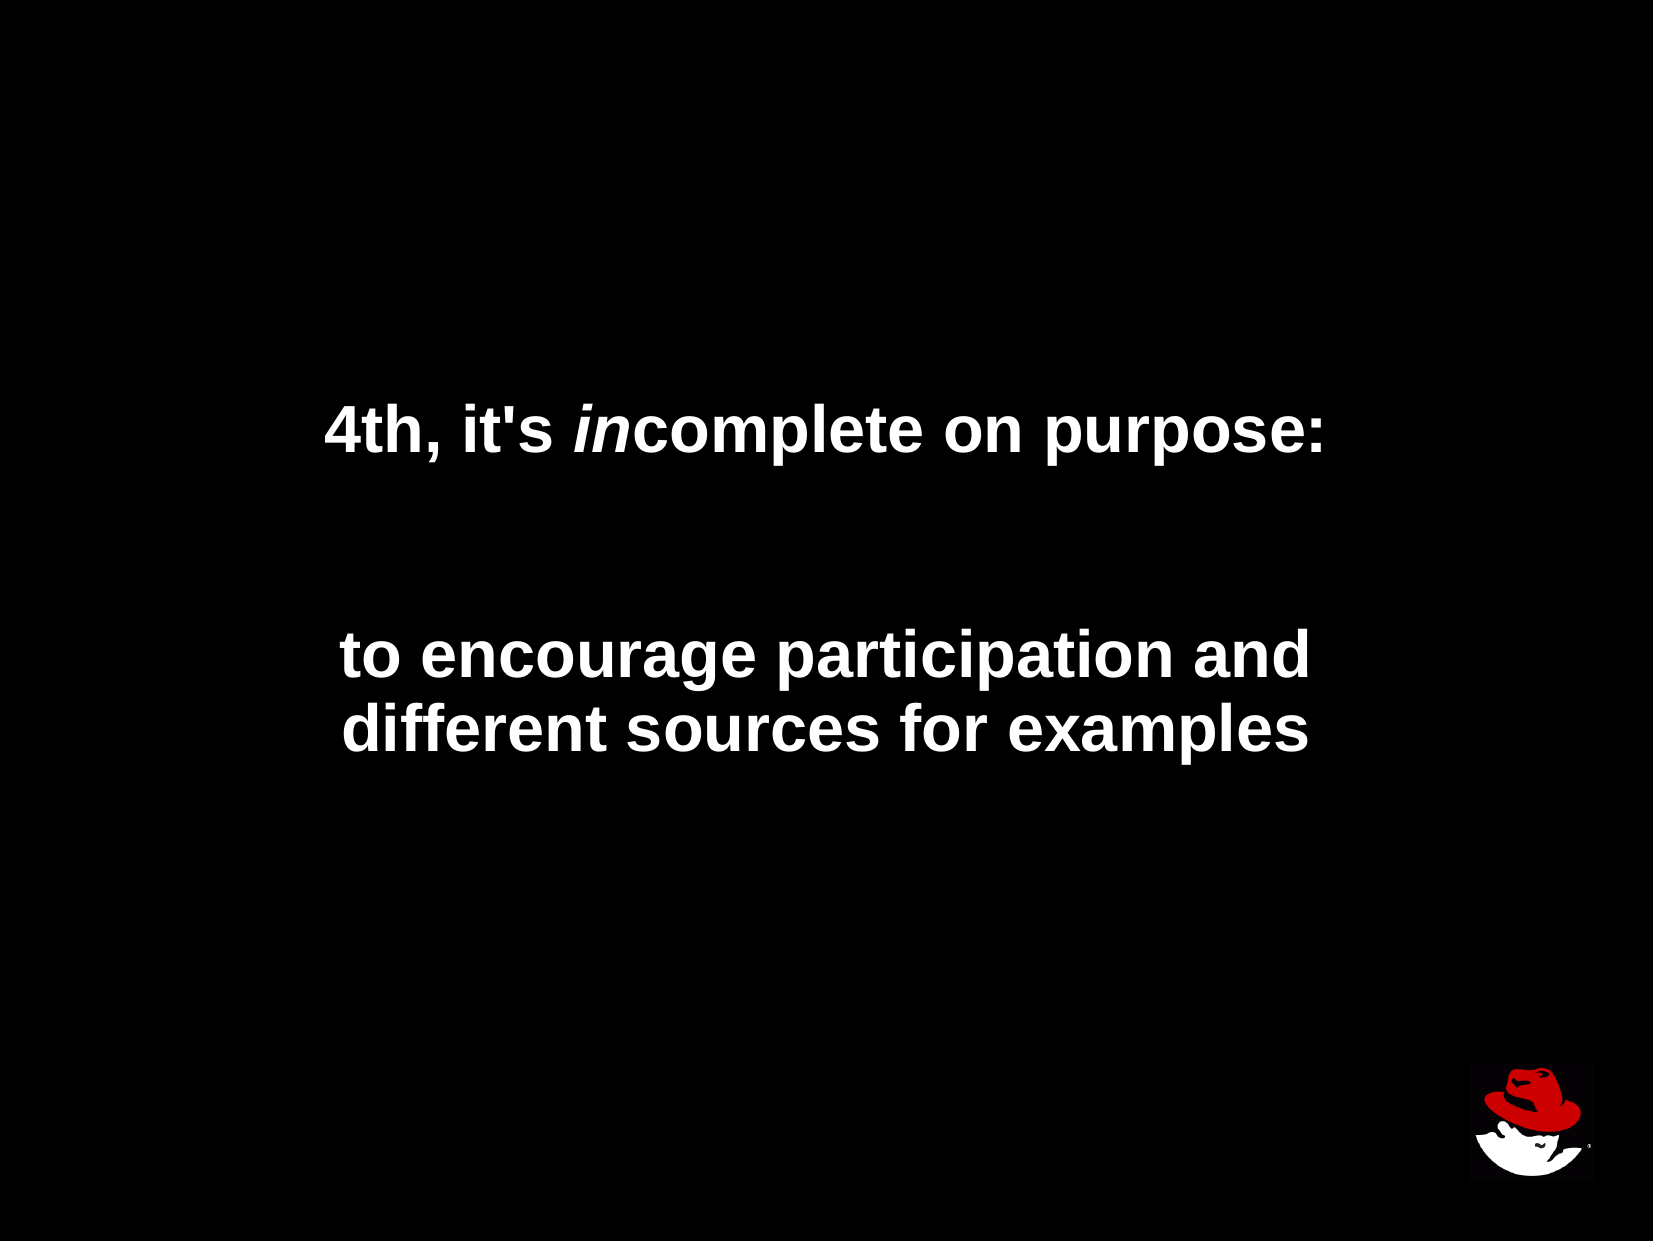

# 4th, it's incomplete on purpose:
to encourage participation and
different sources for examples